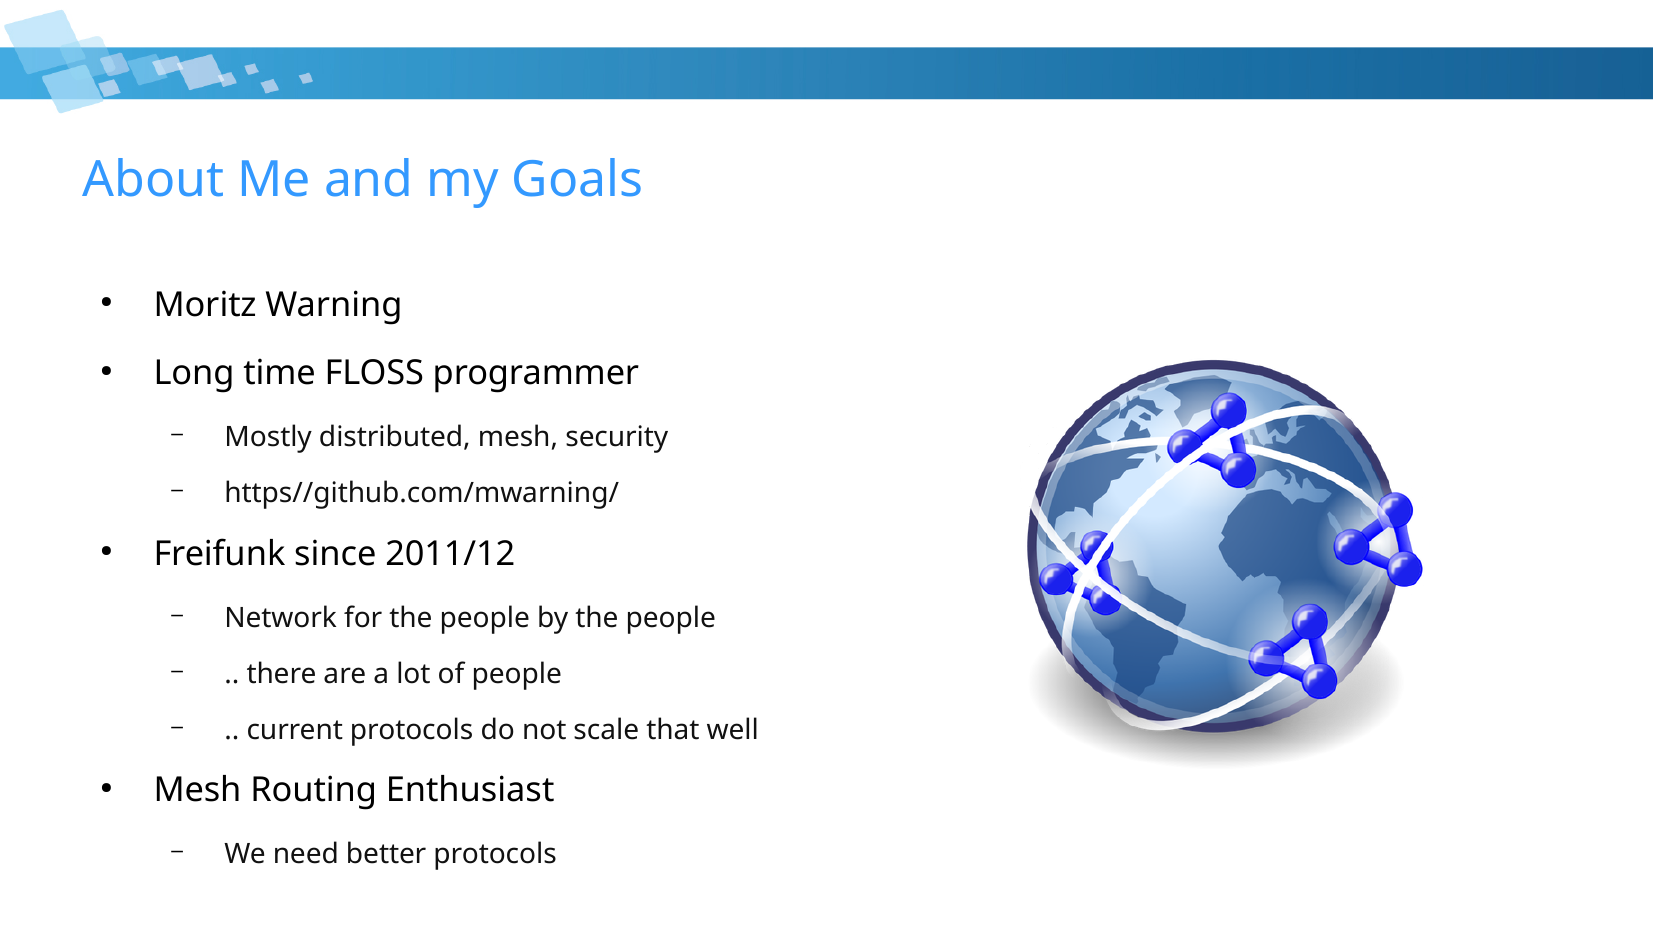

# About Me and my Goals
Moritz Warning
Long time FLOSS programmer
Mostly distributed, mesh, security
https//github.com/mwarning/
Freifunk since 2011/12
Network for the people by the people
.. there are a lot of people
.. current protocols do not scale that well
Mesh Routing Enthusiast
We need better protocols